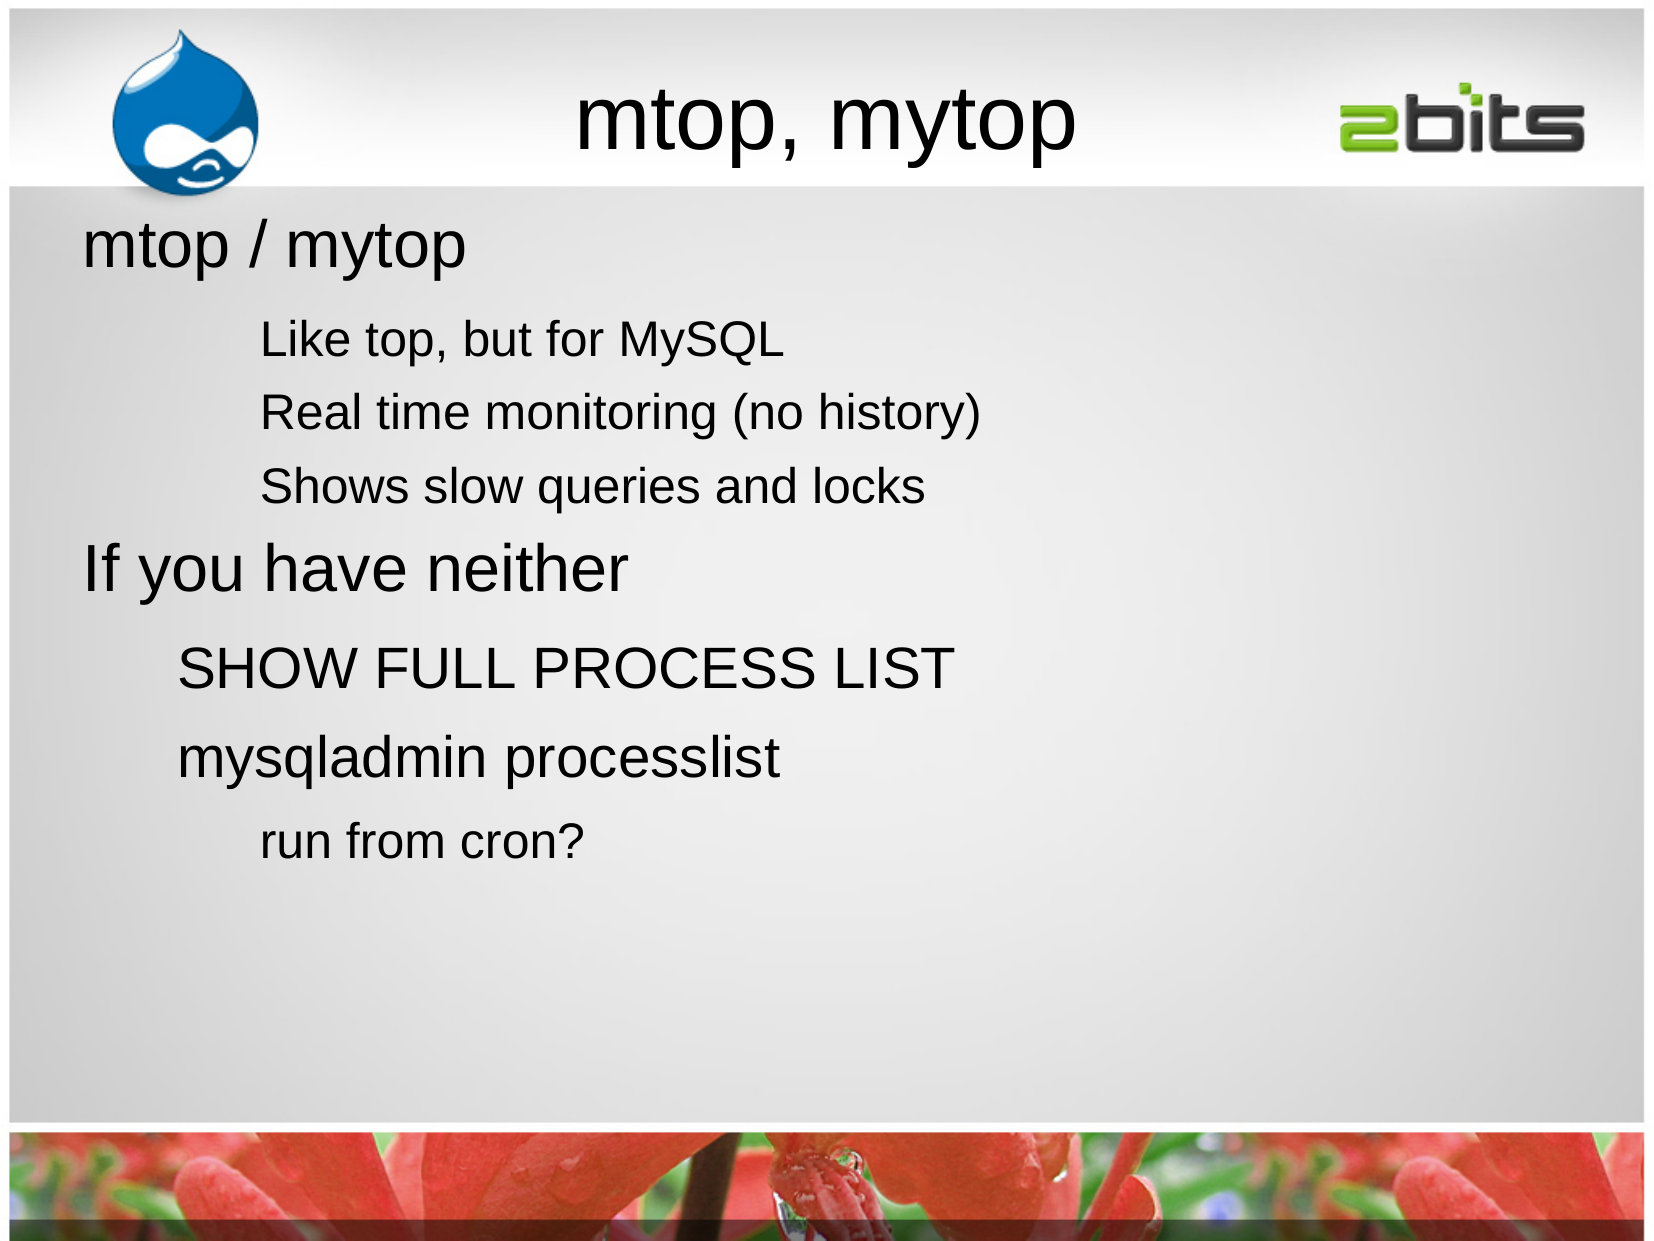

# mtop, mytop
mtop / mytop
Like top, but for MySQL
Real time monitoring (no history)
Shows slow queries and locks
If you have neither
SHOW FULL PROCESS LIST
mysqladmin processlist
run from cron?